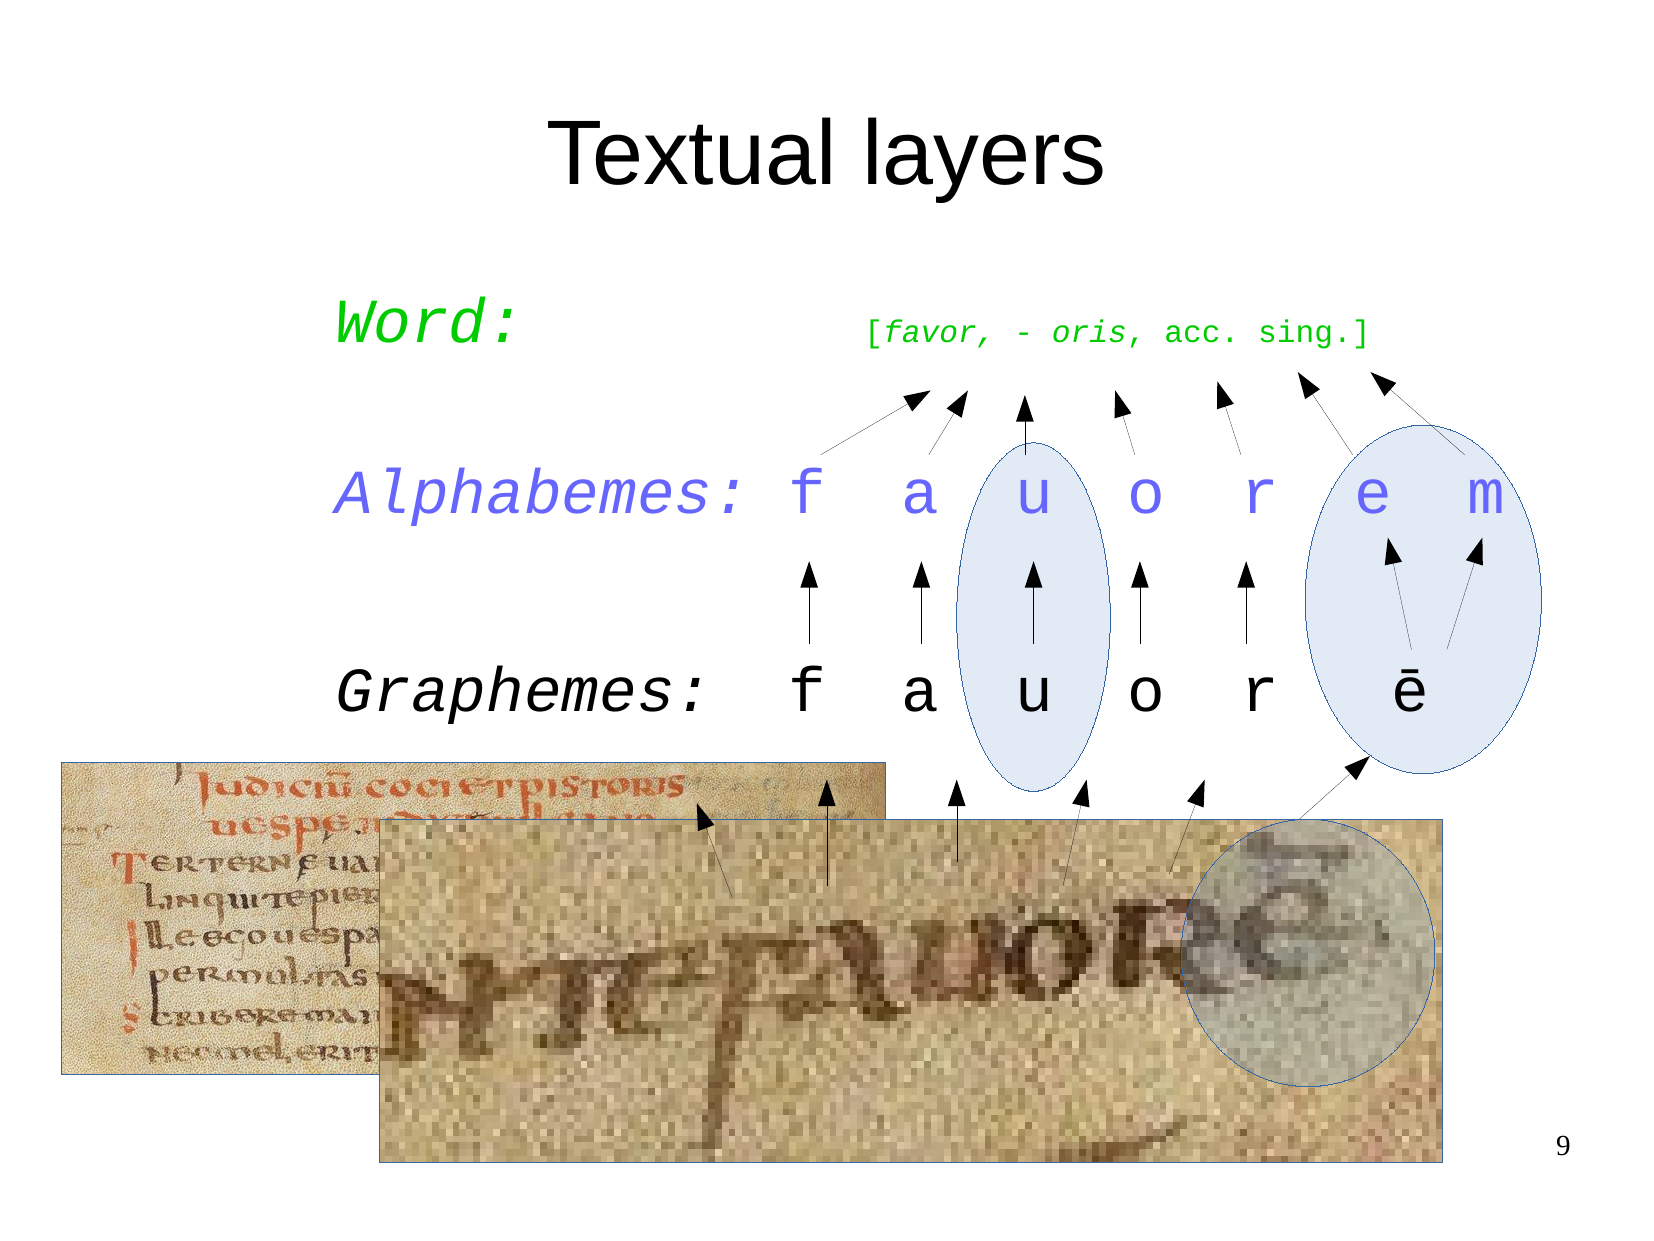

Textual layers
# Word: [favor, - oris, acc. sing.]
Alphabemes: f a u o r e m
Graphemes: f a u o r ē
9